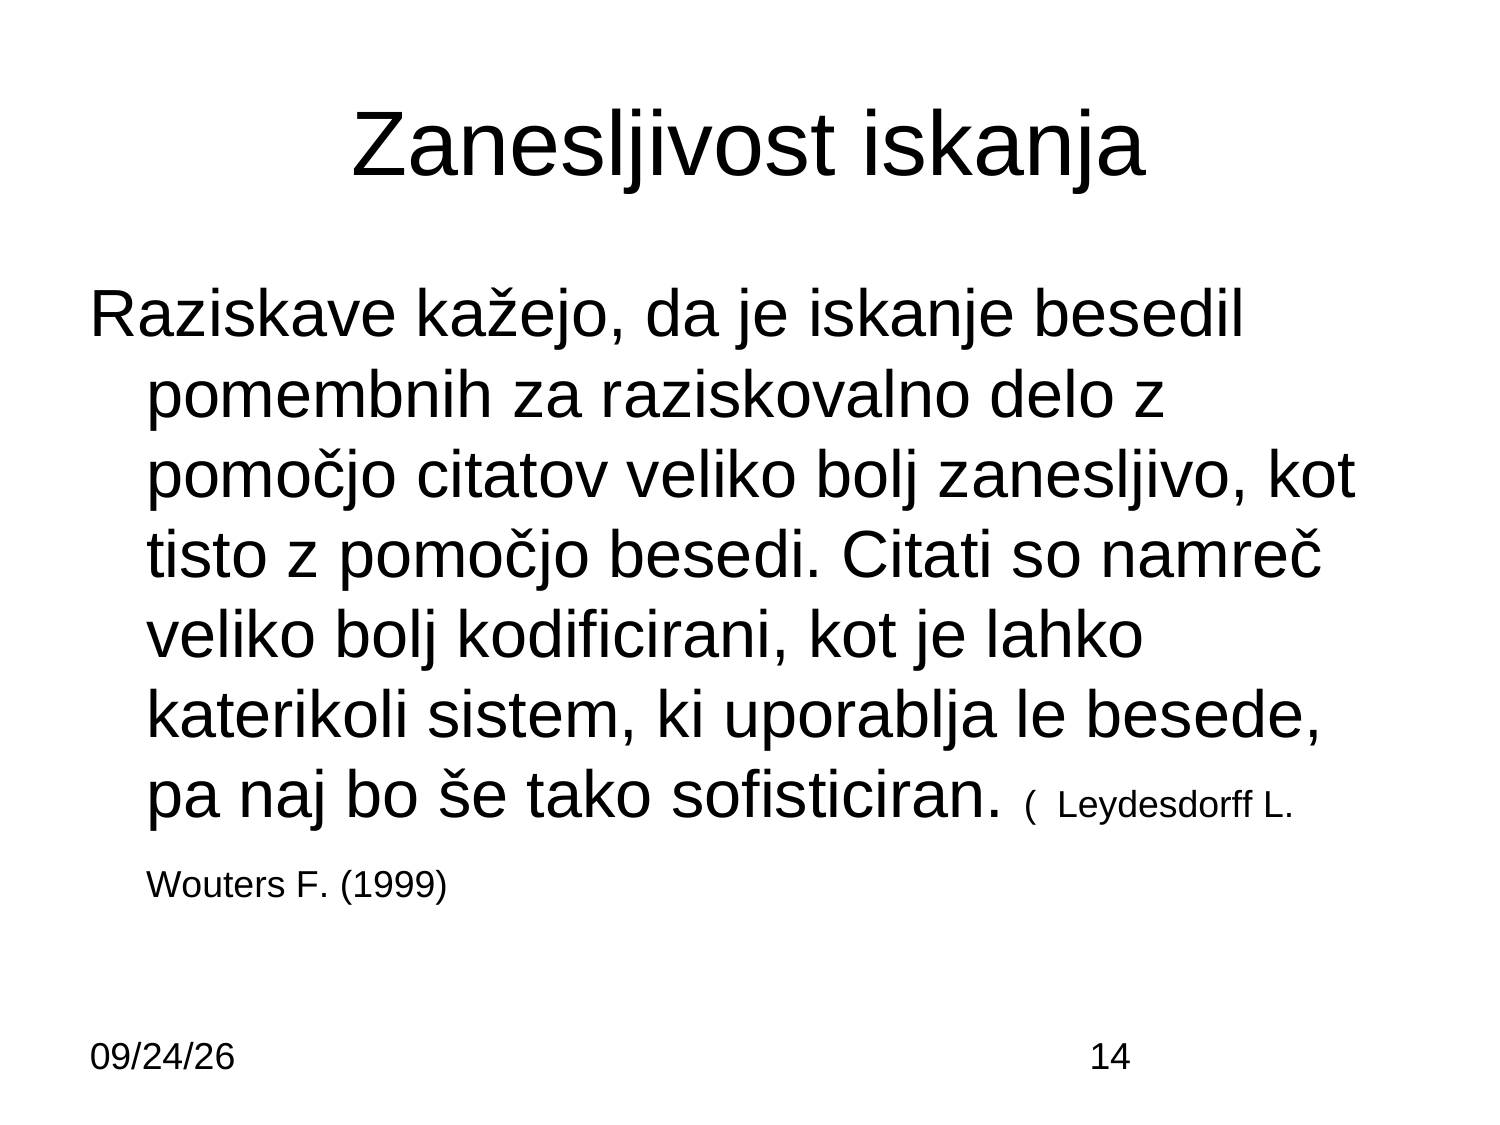

# Zanesljivost iskanja
Raziskave kažejo, da je iskanje besedil pomembnih za raziskovalno delo z pomočjo citatov veliko bolj zanesljivo, kot tisto z pomočjo besedi. Citati so namreč veliko bolj kodificirani, kot je lahko katerikoli sistem, ki uporablja le besede, pa naj bo še tako sofisticiran. ( Leydesdorff L. Wouters F. (1999)
14